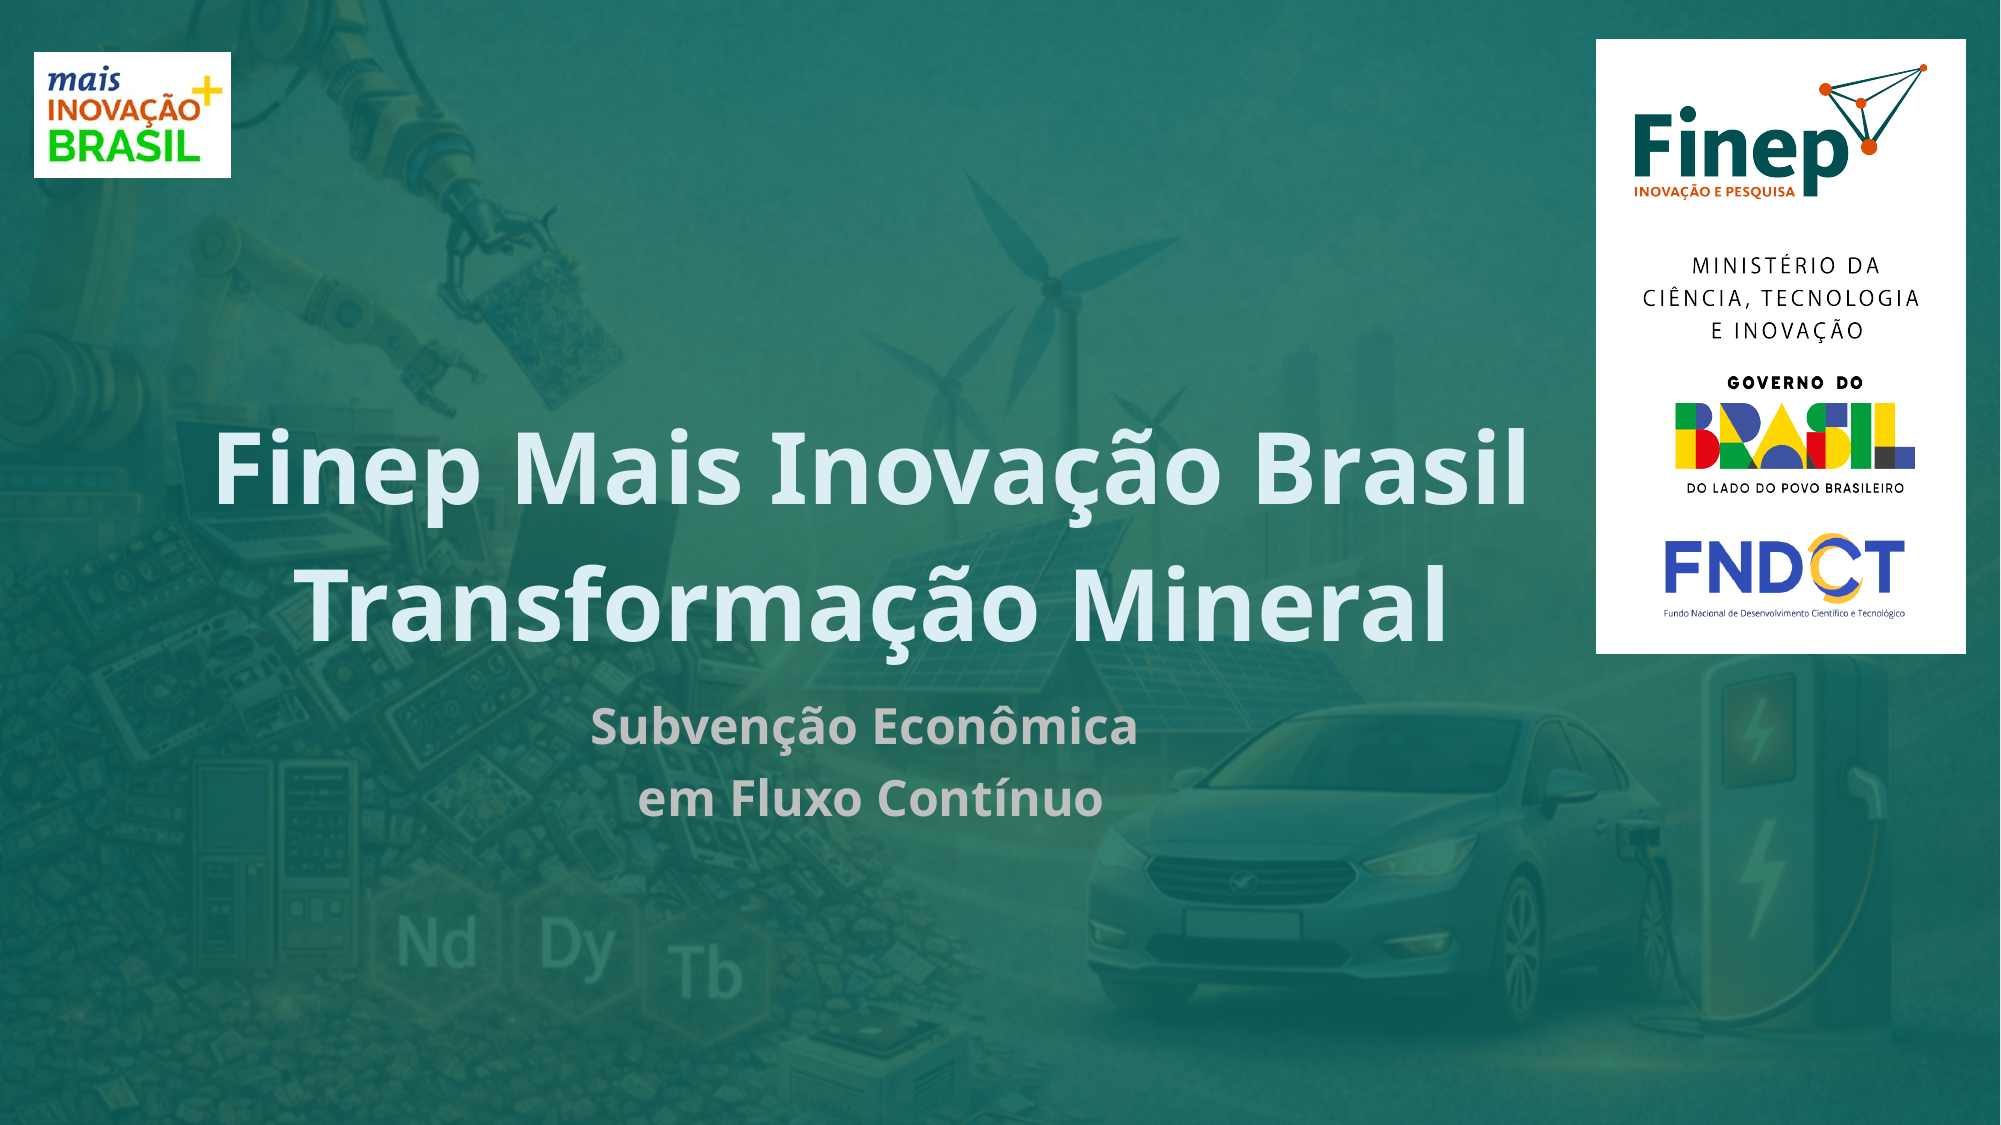

Finep Mais Inovação Brasil
Transformação Mineral
Subvenção Econômica
em Fluxo Contínuo